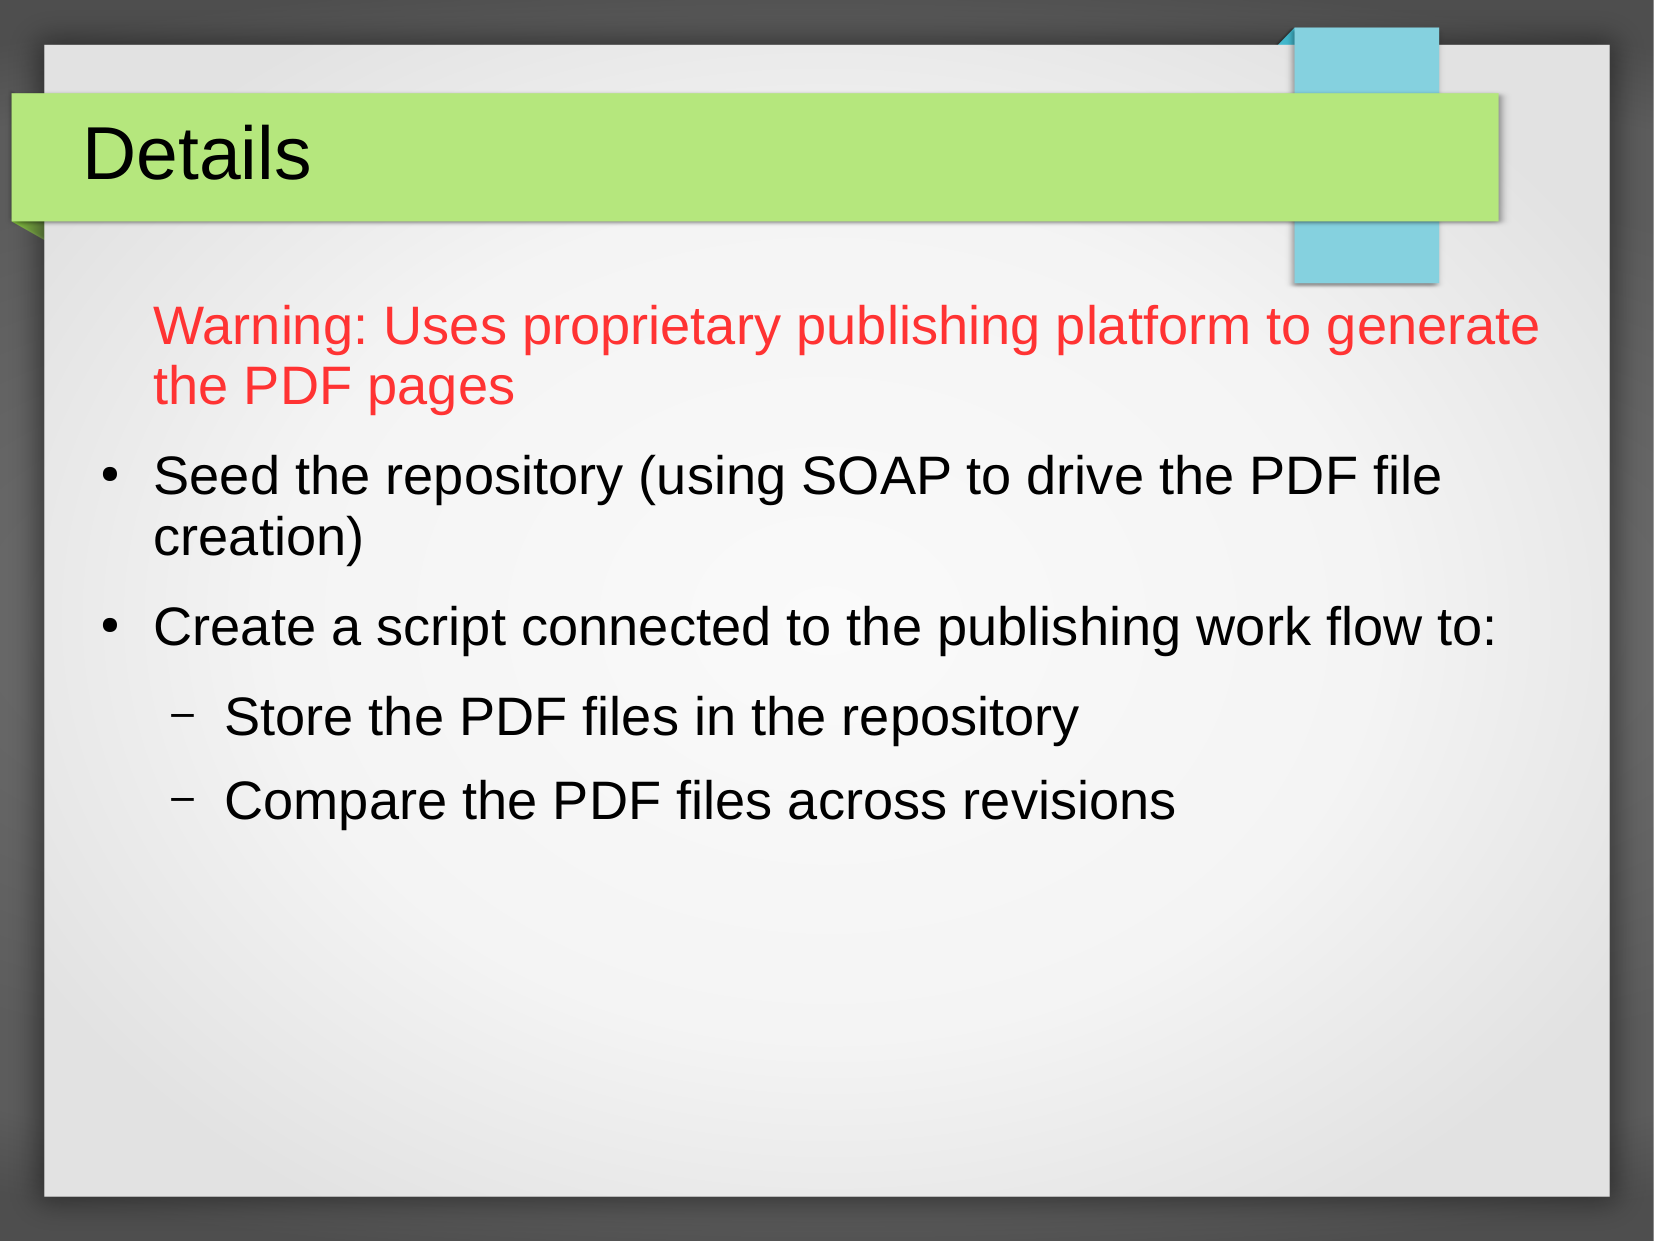

# Details
Warning: Uses proprietary publishing platform to generate the PDF pages
Seed the repository (using SOAP to drive the PDF file creation)
Create a script connected to the publishing work flow to:
Store the PDF files in the repository
Compare the PDF files across revisions